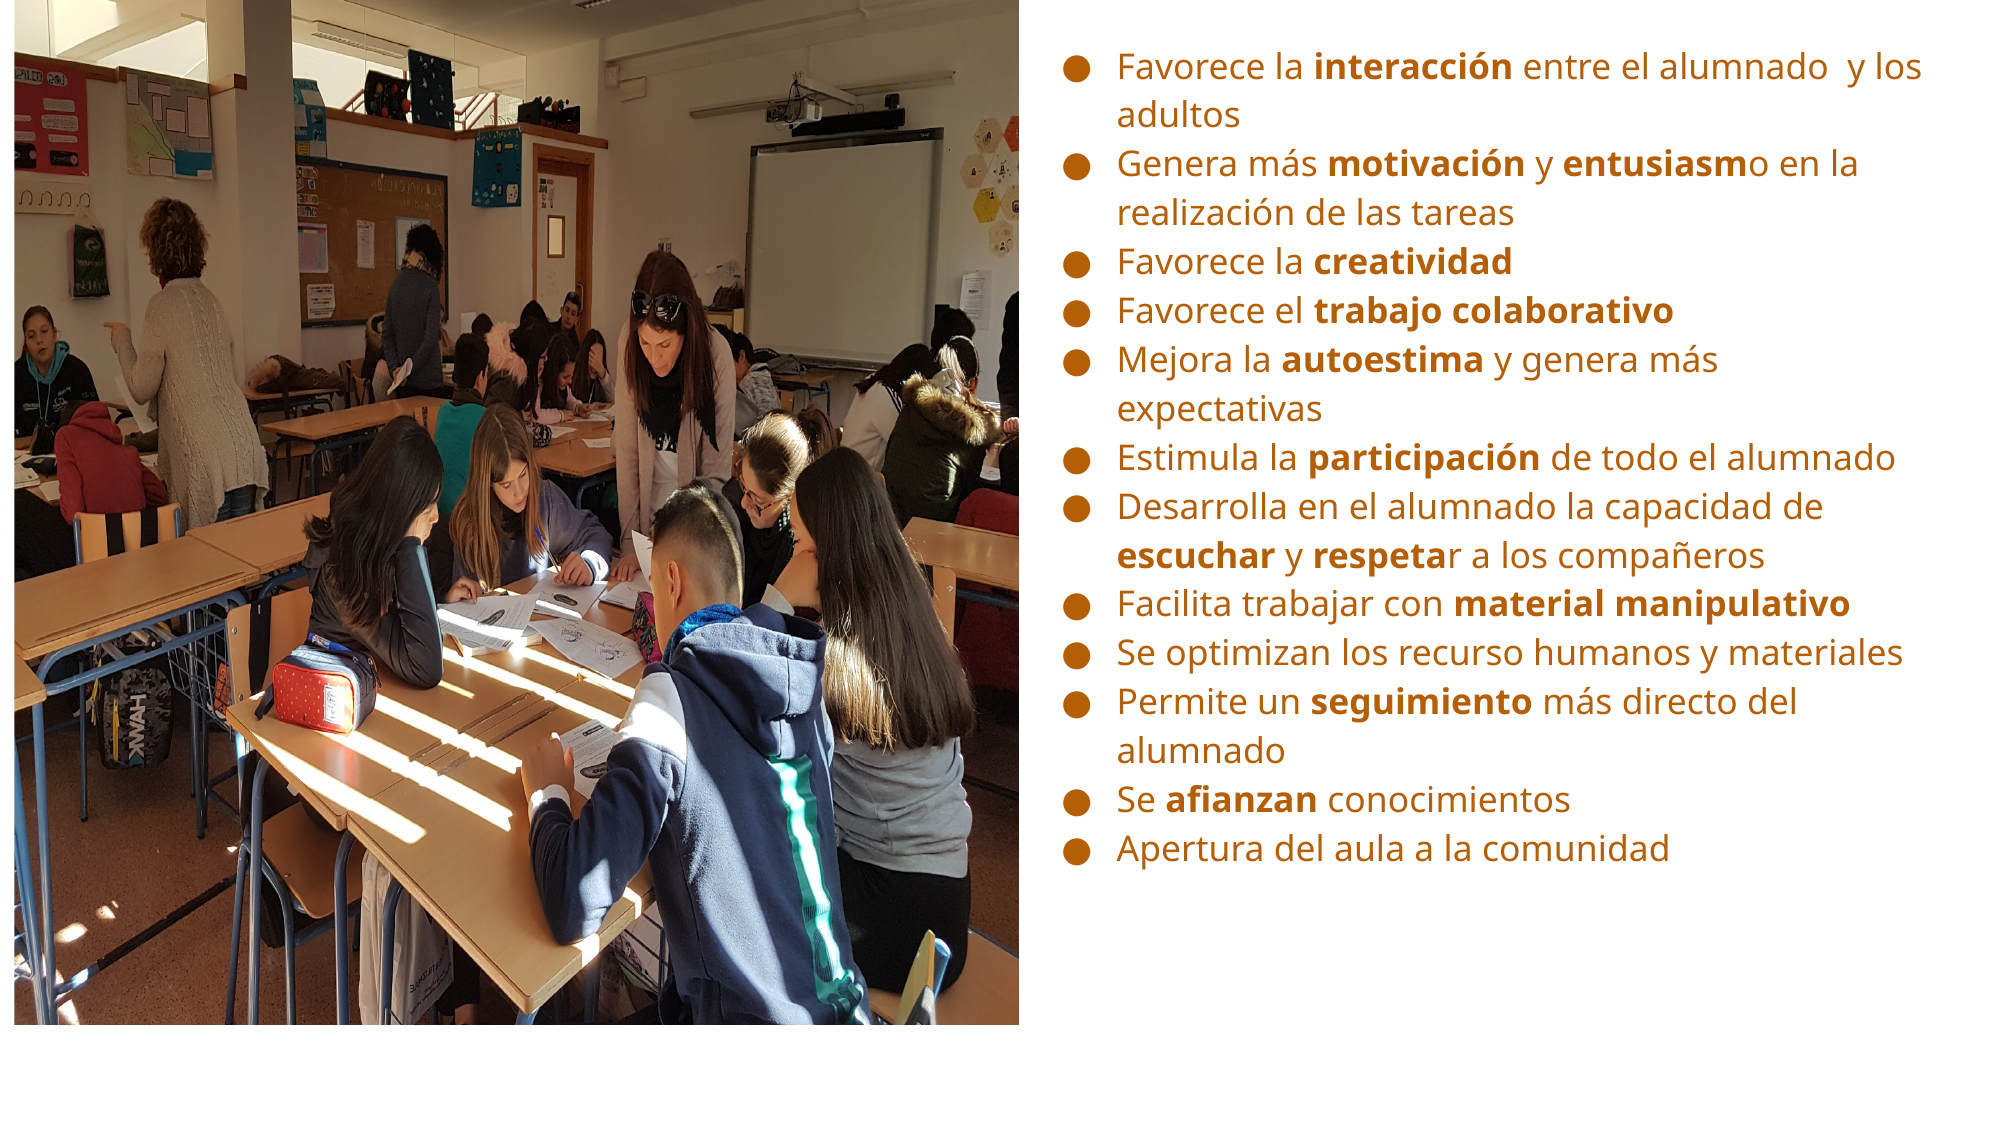

Favorece la interacción entre el alumnado y los adultos
Genera más motivación y entusiasmo en la realización de las tareas
Favorece la creatividad
Favorece el trabajo colaborativo
Mejora la autoestima y genera más expectativas
Estimula la participación de todo el alumnado
Desarrolla en el alumnado la capacidad de escuchar y respetar a los compañeros
Facilita trabajar con material manipulativo
Se optimizan los recurso humanos y materiales
Permite un seguimiento más directo del alumnado
Se afianzan conocimientos
Apertura del aula a la comunidad
#